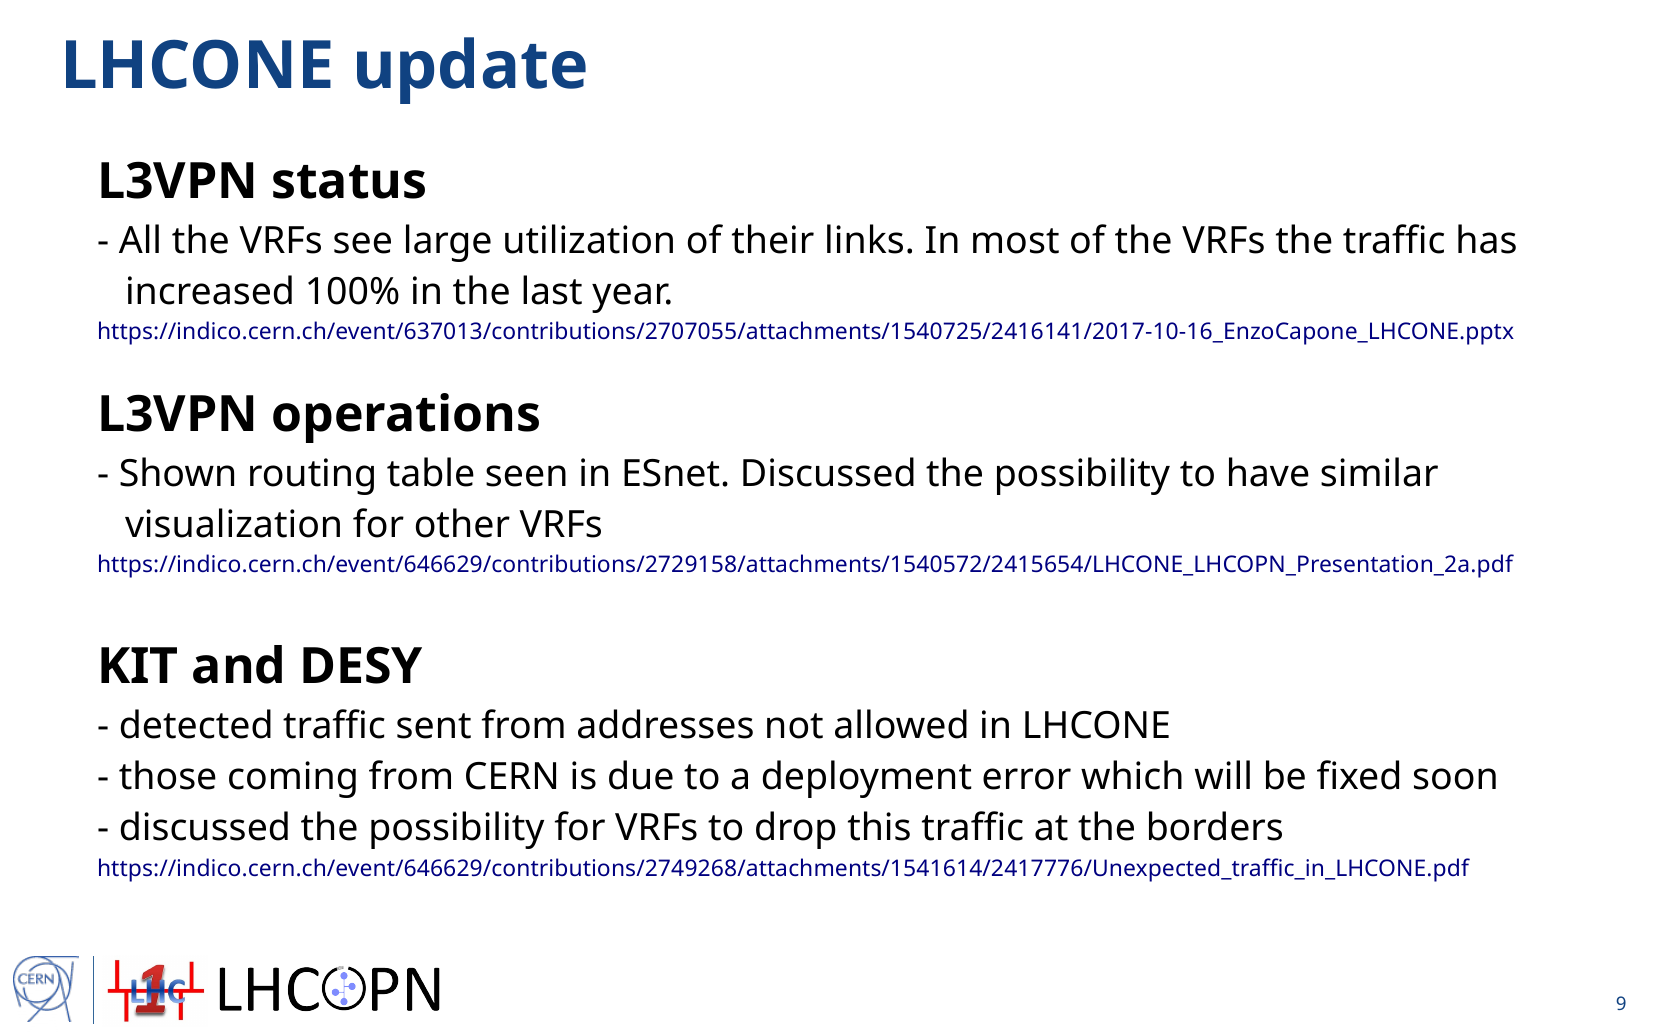

# LHCONE update
L3VPN status
- All the VRFs see large utilization of their links. In most of the VRFs the traffic has increased 100% in the last year.
https://indico.cern.ch/event/637013/contributions/2707055/attachments/1540725/2416141/2017-10-16_EnzoCapone_LHCONE.pptx
L3VPN operations
- Shown routing table seen in ESnet. Discussed the possibility to have similar visualization for other VRFs
https://indico.cern.ch/event/646629/contributions/2729158/attachments/1540572/2415654/LHCONE_LHCOPN_Presentation_2a.pdf
KIT and DESY
- detected traffic sent from addresses not allowed in LHCONE
- those coming from CERN is due to a deployment error which will be fixed soon
- discussed the possibility for VRFs to drop this traffic at the borders
https://indico.cern.ch/event/646629/contributions/2749268/attachments/1541614/2417776/Unexpected_traffic_in_LHCONE.pdf